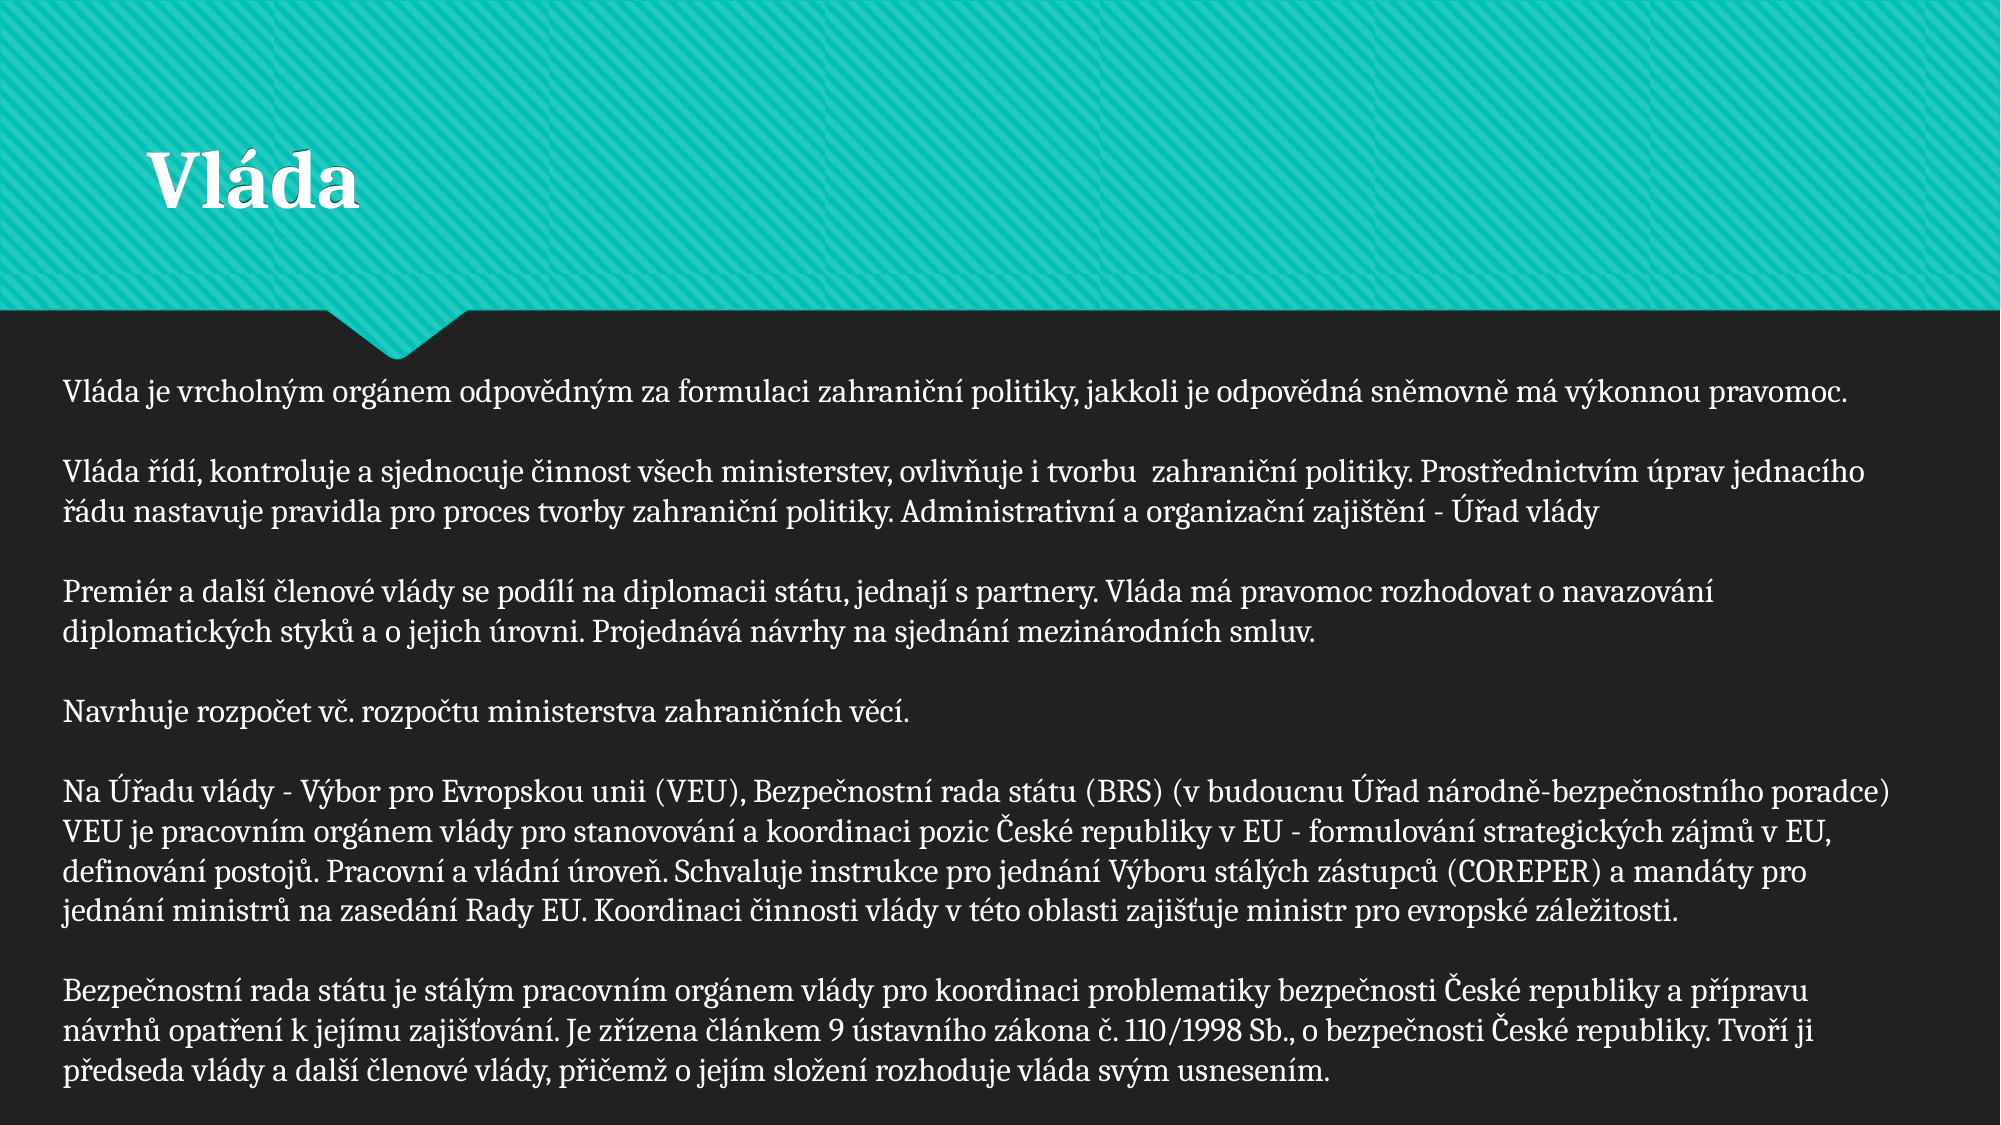

# Vláda
Vláda je vrcholným orgánem odpovědným za formulaci zahraniční politiky, jakkoli je odpovědná sněmovně má výkonnou pravomoc.
Vláda řídí, kontroluje a sjednocuje činnost všech ministerstev, ovlivňuje i tvorbu zahraniční politiky. Prostřednictvím úprav jednacího řádu nastavuje pravidla pro proces tvorby zahraniční politiky. Administrativní a organizační zajištění - Úřad vlády
Premiér a další členové vlády se podílí na diplomacii státu, jednají s partnery. Vláda má pravomoc rozhodovat o navazování diplomatických styků a o jejich úrovni. Projednává návrhy na sjednání mezinárodních smluv.
Navrhuje rozpočet vč. rozpočtu ministerstva zahraničních věcí.
Na Úřadu vlády - Výbor pro Evropskou unii (VEU), Bezpečnostní rada státu (BRS) (v budoucnu Úřad národně-bezpečnostního poradce)
VEU je pracovním orgánem vlády pro stanovování a koordinaci pozic České republiky v EU - formulování strategických zájmů v EU, definování postojů. Pracovní a vládní úroveň. Schvaluje instrukce pro jednání Výboru stálých zástupců (COREPER) a mandáty pro jednání ministrů na zasedání Rady EU. Koordinaci činnosti vlády v této oblasti zajišťuje ministr pro evropské záležitosti.
Bezpečnostní rada státu je stálým pracovním orgánem vlády pro koordinaci problematiky bezpečnosti České republiky a přípravu návrhů opatření k jejímu zajišťování. Je zřízena článkem 9 ústavního zákona č. 110/1998 Sb., o bezpečnosti České republiky. Tvoří ji předseda vlády a další členové vlády, přičemž o jejím složení rozhoduje vláda svým usnesením.